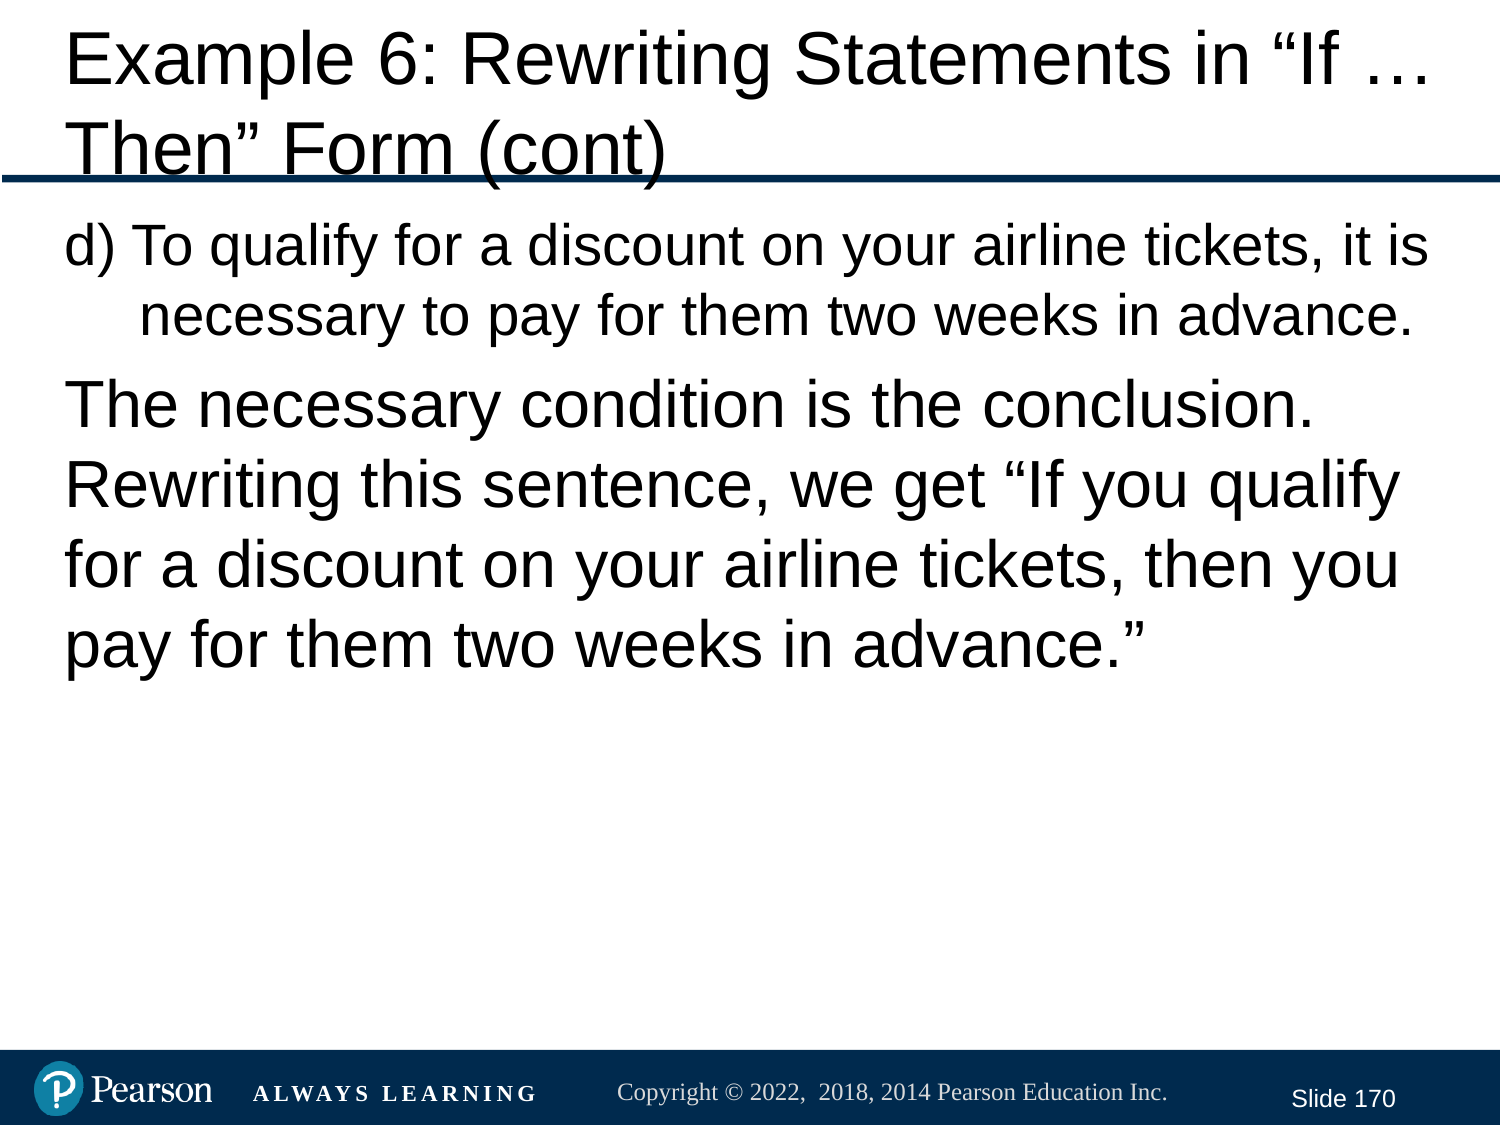

# Example 6: Rewriting Statements in “If … Then” Form (cont)
d) To qualify for a discount on your airline tickets, it is necessary to pay for them two weeks in advance.
The necessary condition is the conclusion. Rewriting this sentence, we get “If you qualify for a discount on your airline tickets, then you pay for them two weeks in advance.”